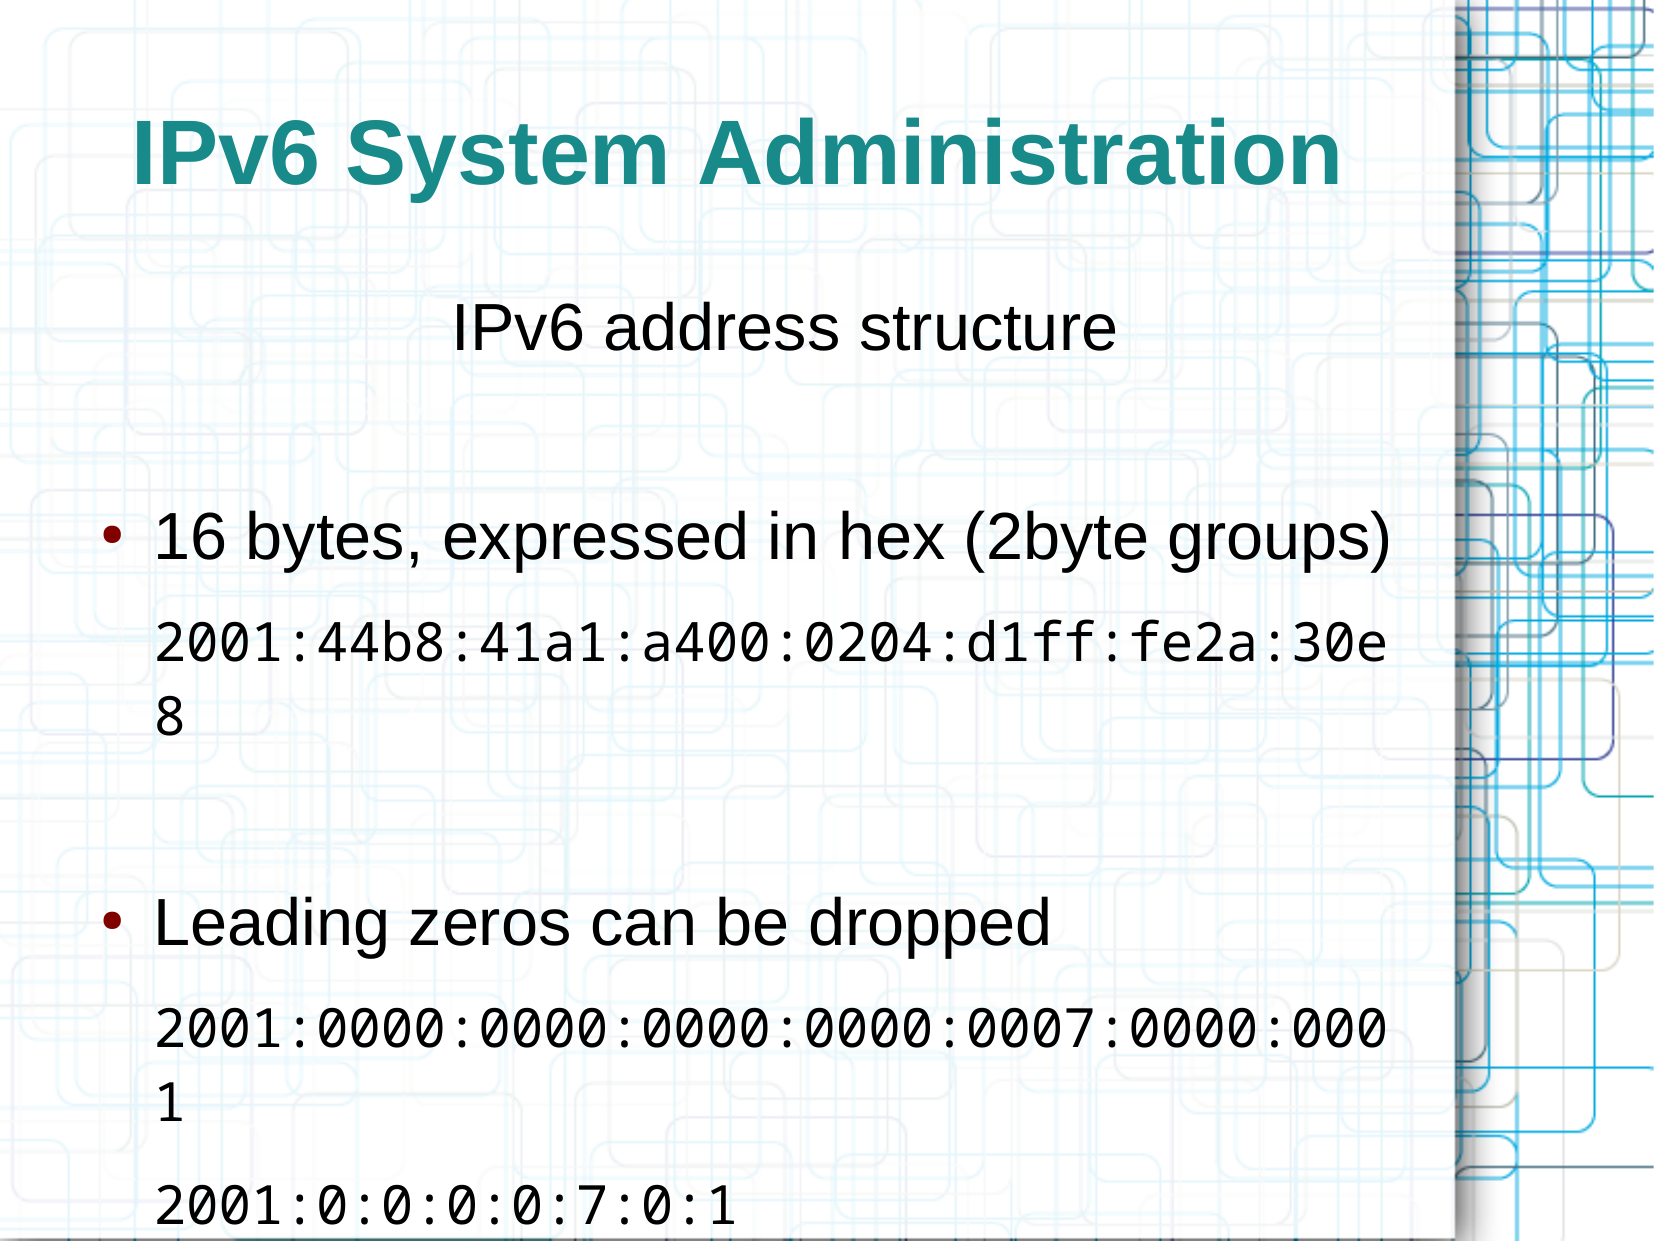

# IPv6 System Administration
IPv6 address structure
16 bytes, expressed in hex (2byte groups)
2001:44b8:41a1:a400:0204:d1ff:fe2a:30e8
Leading zeros can be dropped
2001:0000:0000:0000:0000:0007:0000:0001
2001:0:0:0:0:7:0:1